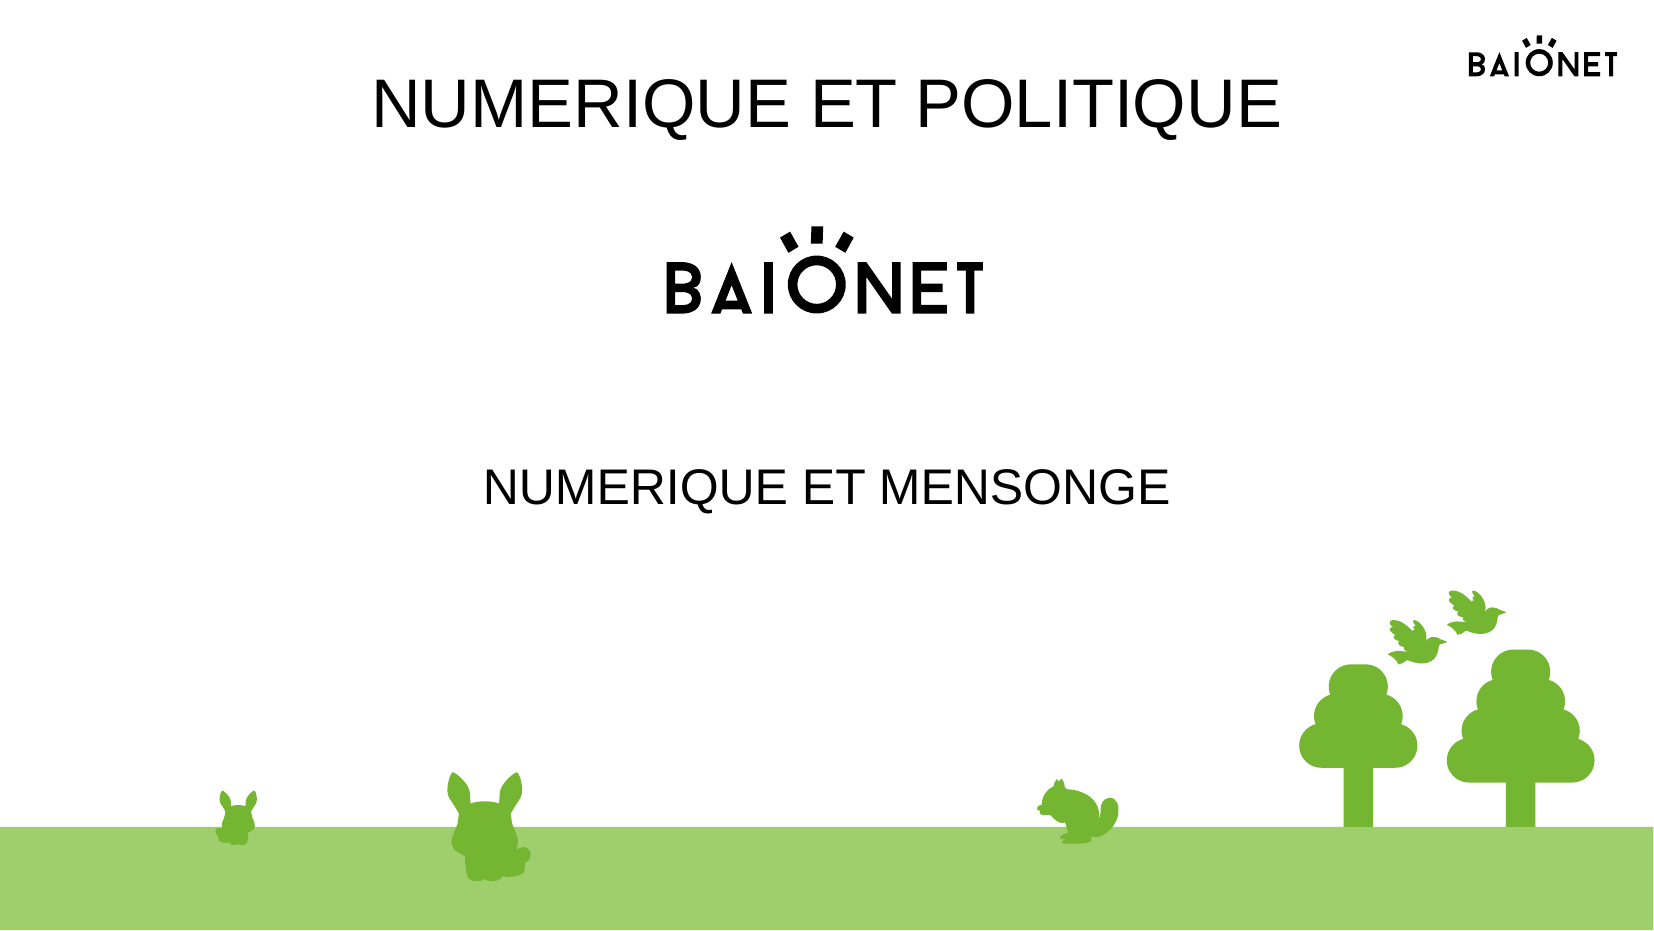

# NUMERIQUE ET POLITIQUE
NUMERIQUE ET MENSONGE